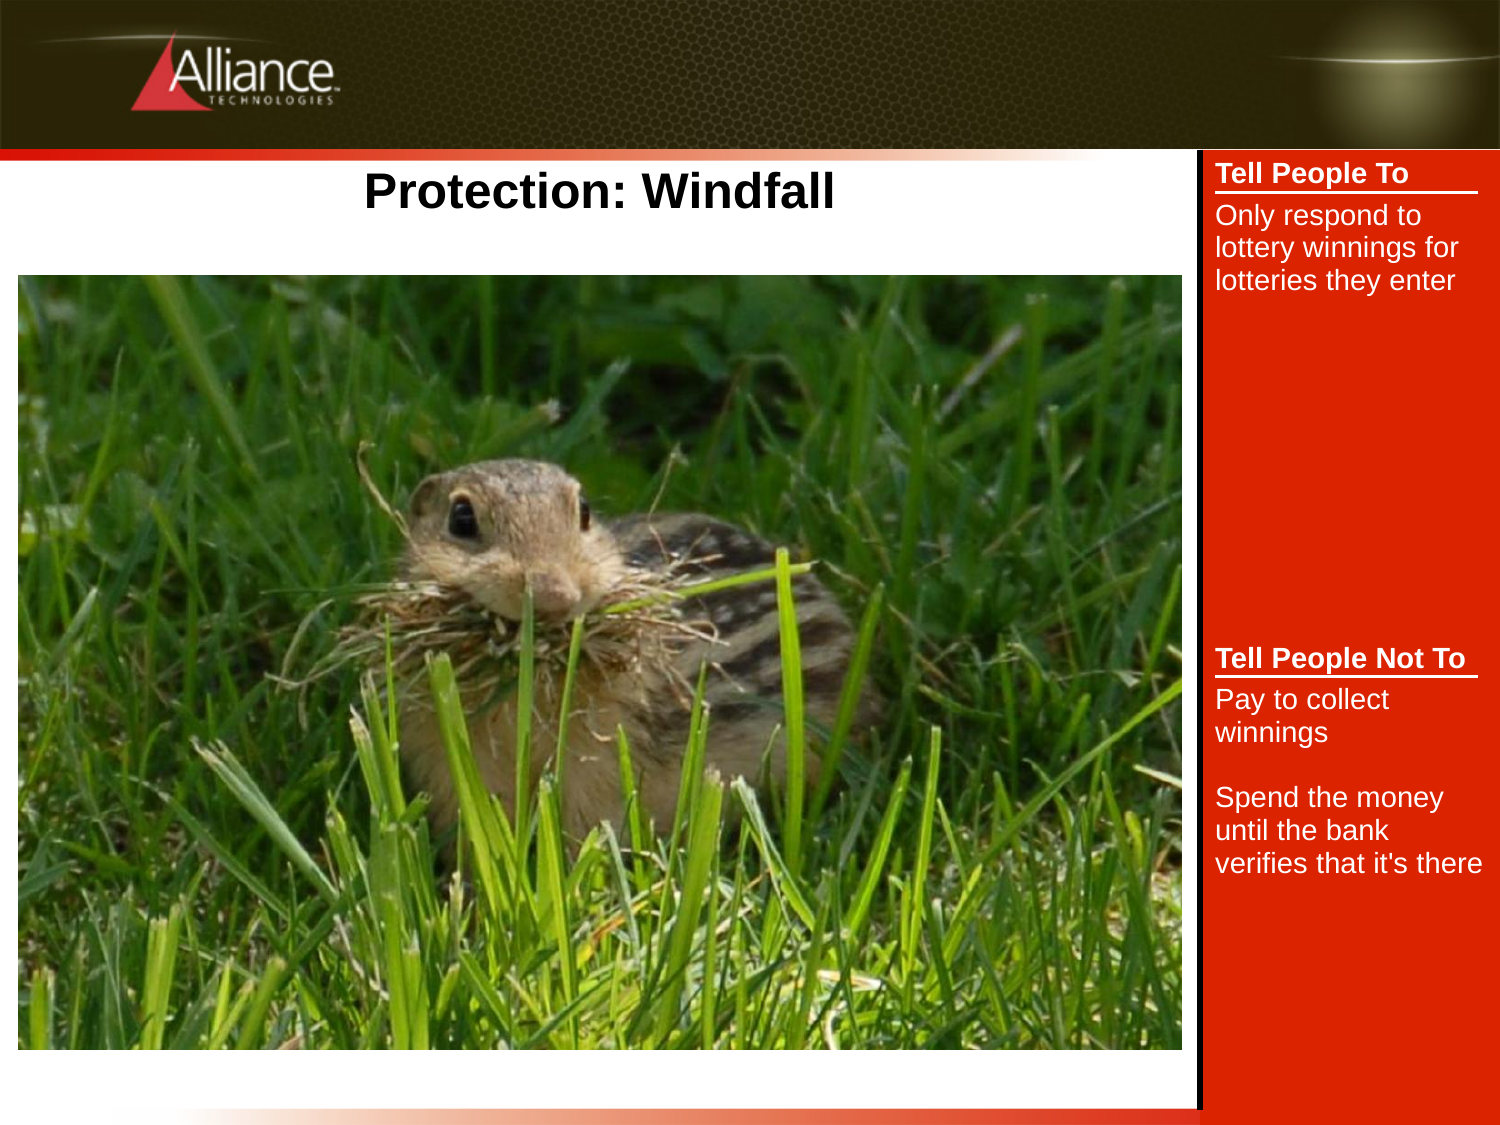

Tell People To
Protection: Windfall
Only respond to lottery winnings for lotteries they enter
Tell People Not To
Pay to collect winnings
Spend the money until the bank verifies that it's there